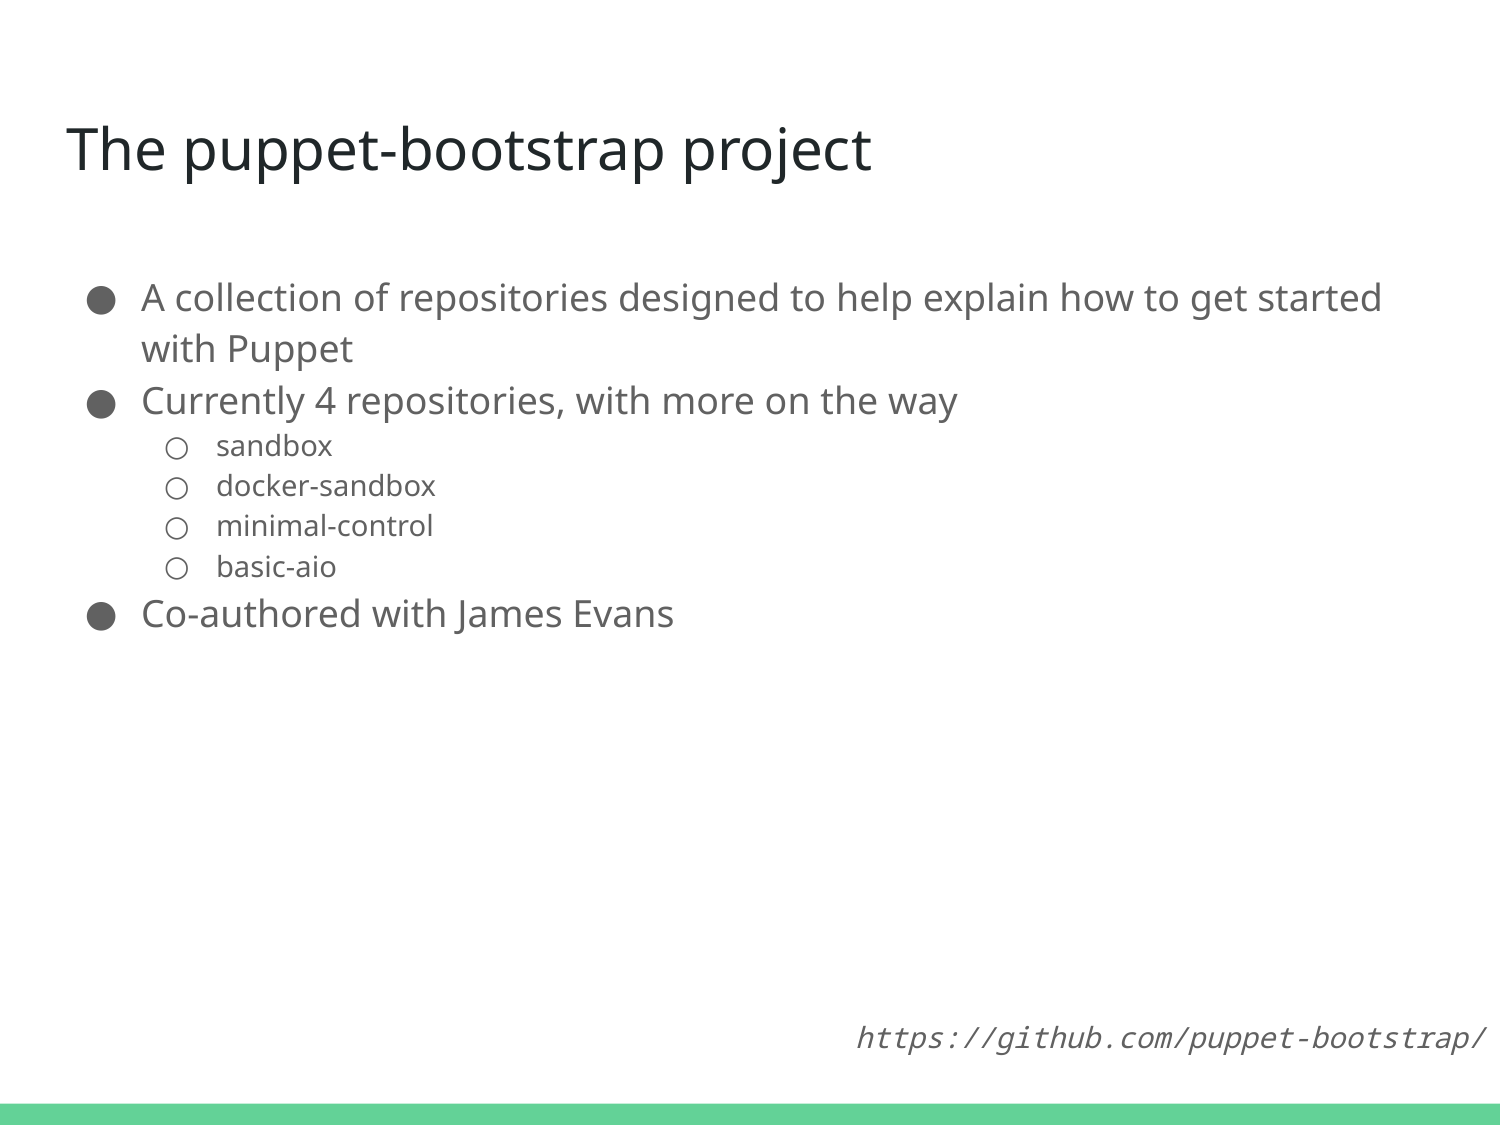

# The puppet-bootstrap project
A collection of repositories designed to help explain how to get started with Puppet
Currently 4 repositories, with more on the way
sandbox
docker-sandbox
minimal-control
basic-aio
Co-authored with James Evans
https://github.com/puppet-bootstrap/